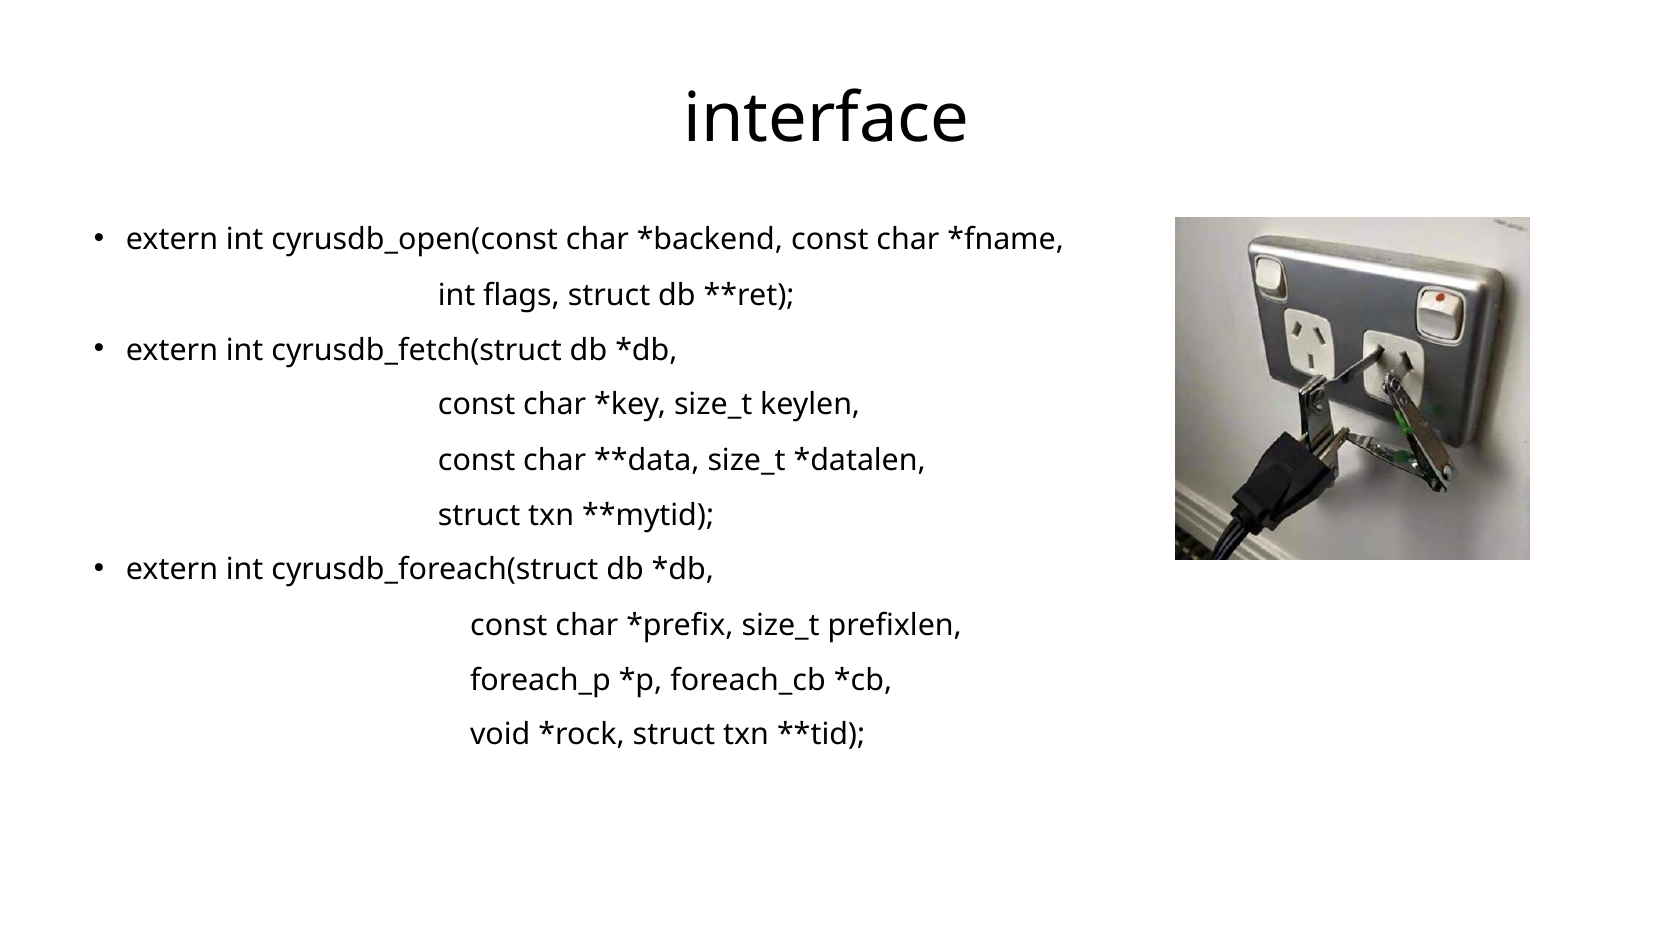

# interface
extern int cyrusdb_open(const char *backend, const char *fname,
 int flags, struct db **ret);
extern int cyrusdb_fetch(struct db *db,
 const char *key, size_t keylen,
 const char **data, size_t *datalen,
 struct txn **mytid);
extern int cyrusdb_foreach(struct db *db,
 const char *prefix, size_t prefixlen,
 foreach_p *p, foreach_cb *cb,
 void *rock, struct txn **tid);